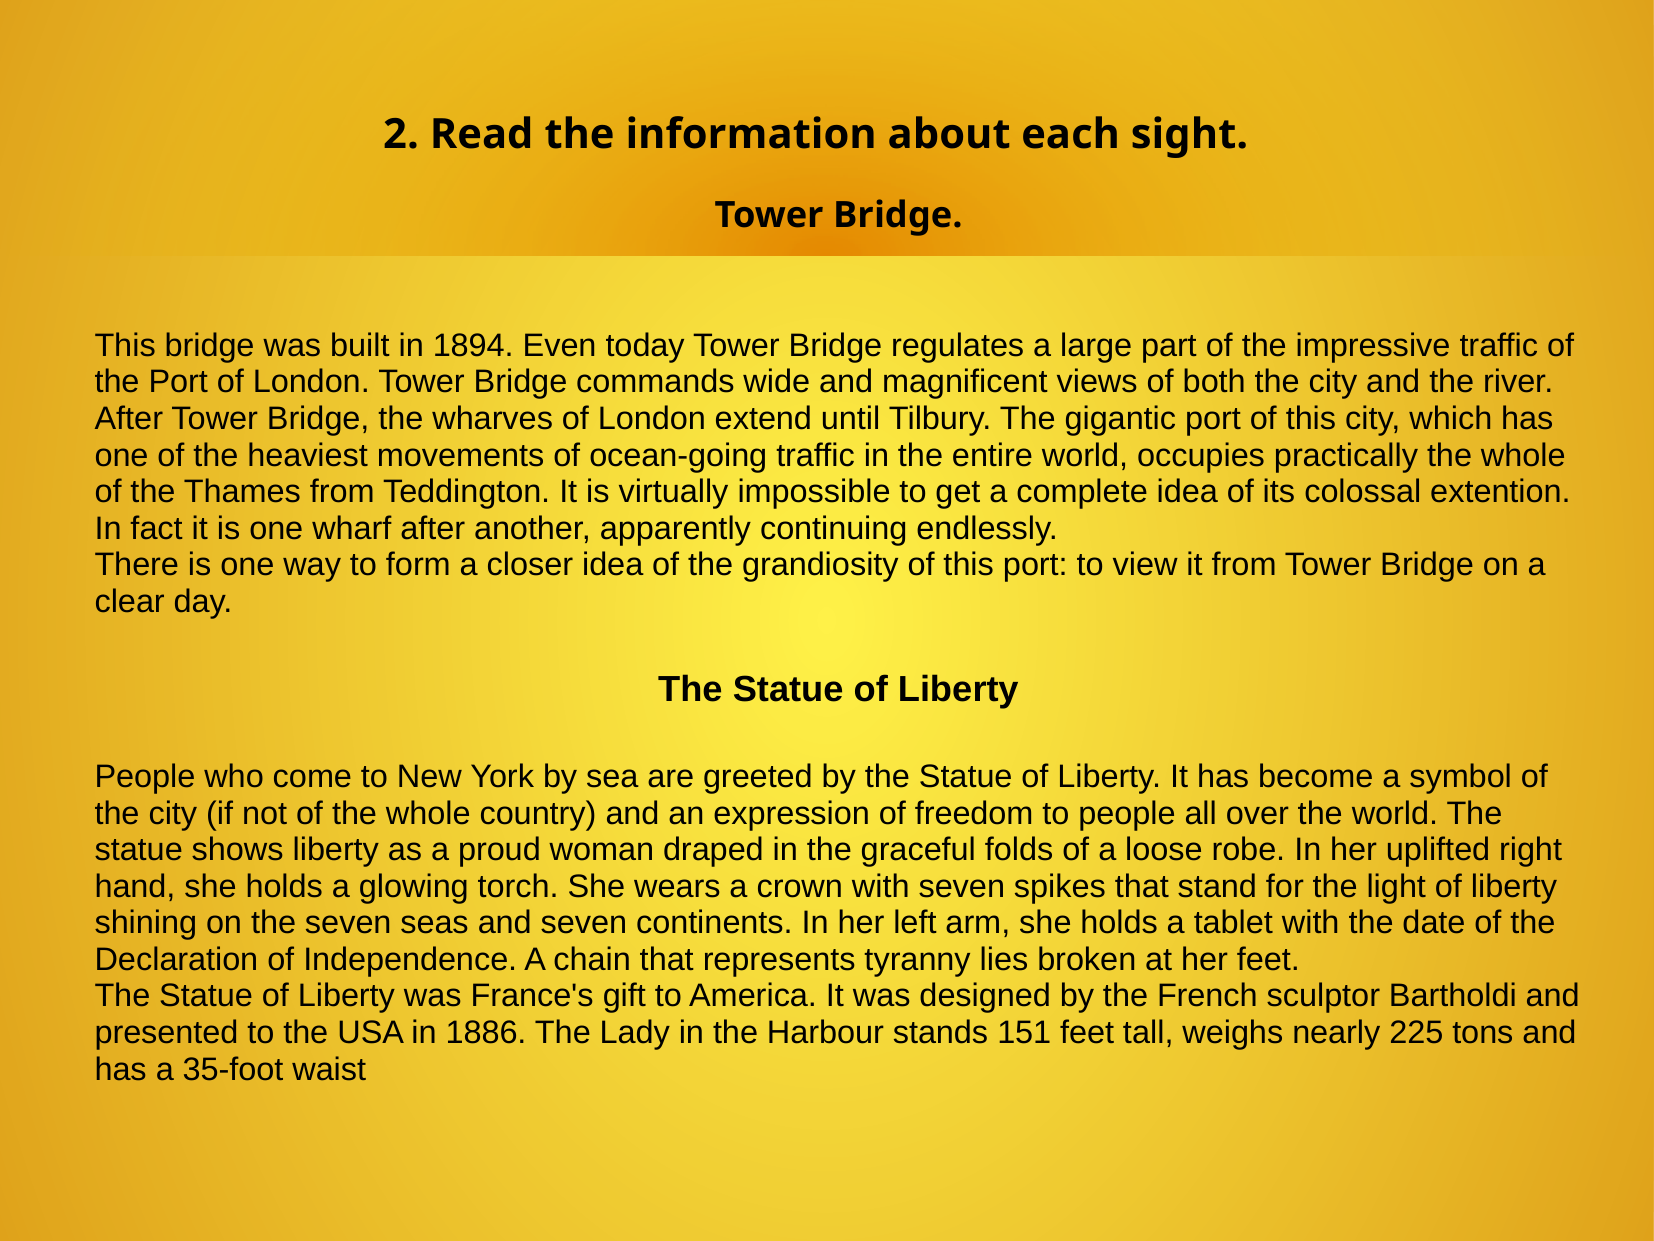

# 2. Read the information about each sight.
Tower Bridge.
This bridge was built in 1894. Even today Tower Bridge regulates a large part of the impressive traffic of the Port of London. Tower Bridge commands wide and magnificent views of both the city and the river. After Tower Bridge, the wharves of London extend until Tilbury. The gigantic port of this city, which has one of the heaviest movements of ocean-going traffic in the entire world, occupies practically the whole of the Thames from Teddington. It is virtually impossible to get a complete idea of its colossal extention. In fact it is one wharf after another, apparently continuing endlessly.
There is one way to form a closer idea of the grandiosity of this port: to view it from Tower Bridge on a clear day.
The Statue of Liberty
People who come to New York by sea are greeted by the Statue of Liberty. It has become a symbol of the city (if not of the whole country) and an expression of freedom to people all over the world. The statue shows liberty as a proud woman draped in the graceful folds of a loose robe. In her uplifted right hand, she holds a glowing torch. She wears a crown with seven spikes that stand for the light of liberty shining on the seven seas and seven continents. In her left arm, she holds a tablet with the date of the Declaration of Independence. A chain that represents tyranny lies broken at her feet.
The Statue of Liberty was France's gift to America. It was designed by the French sculptor Bartholdi and presented to the USA in 1886. The Lady in the Harbour stands 151 feet tall, weighs nearly 225 tons and has a 35-foot waist